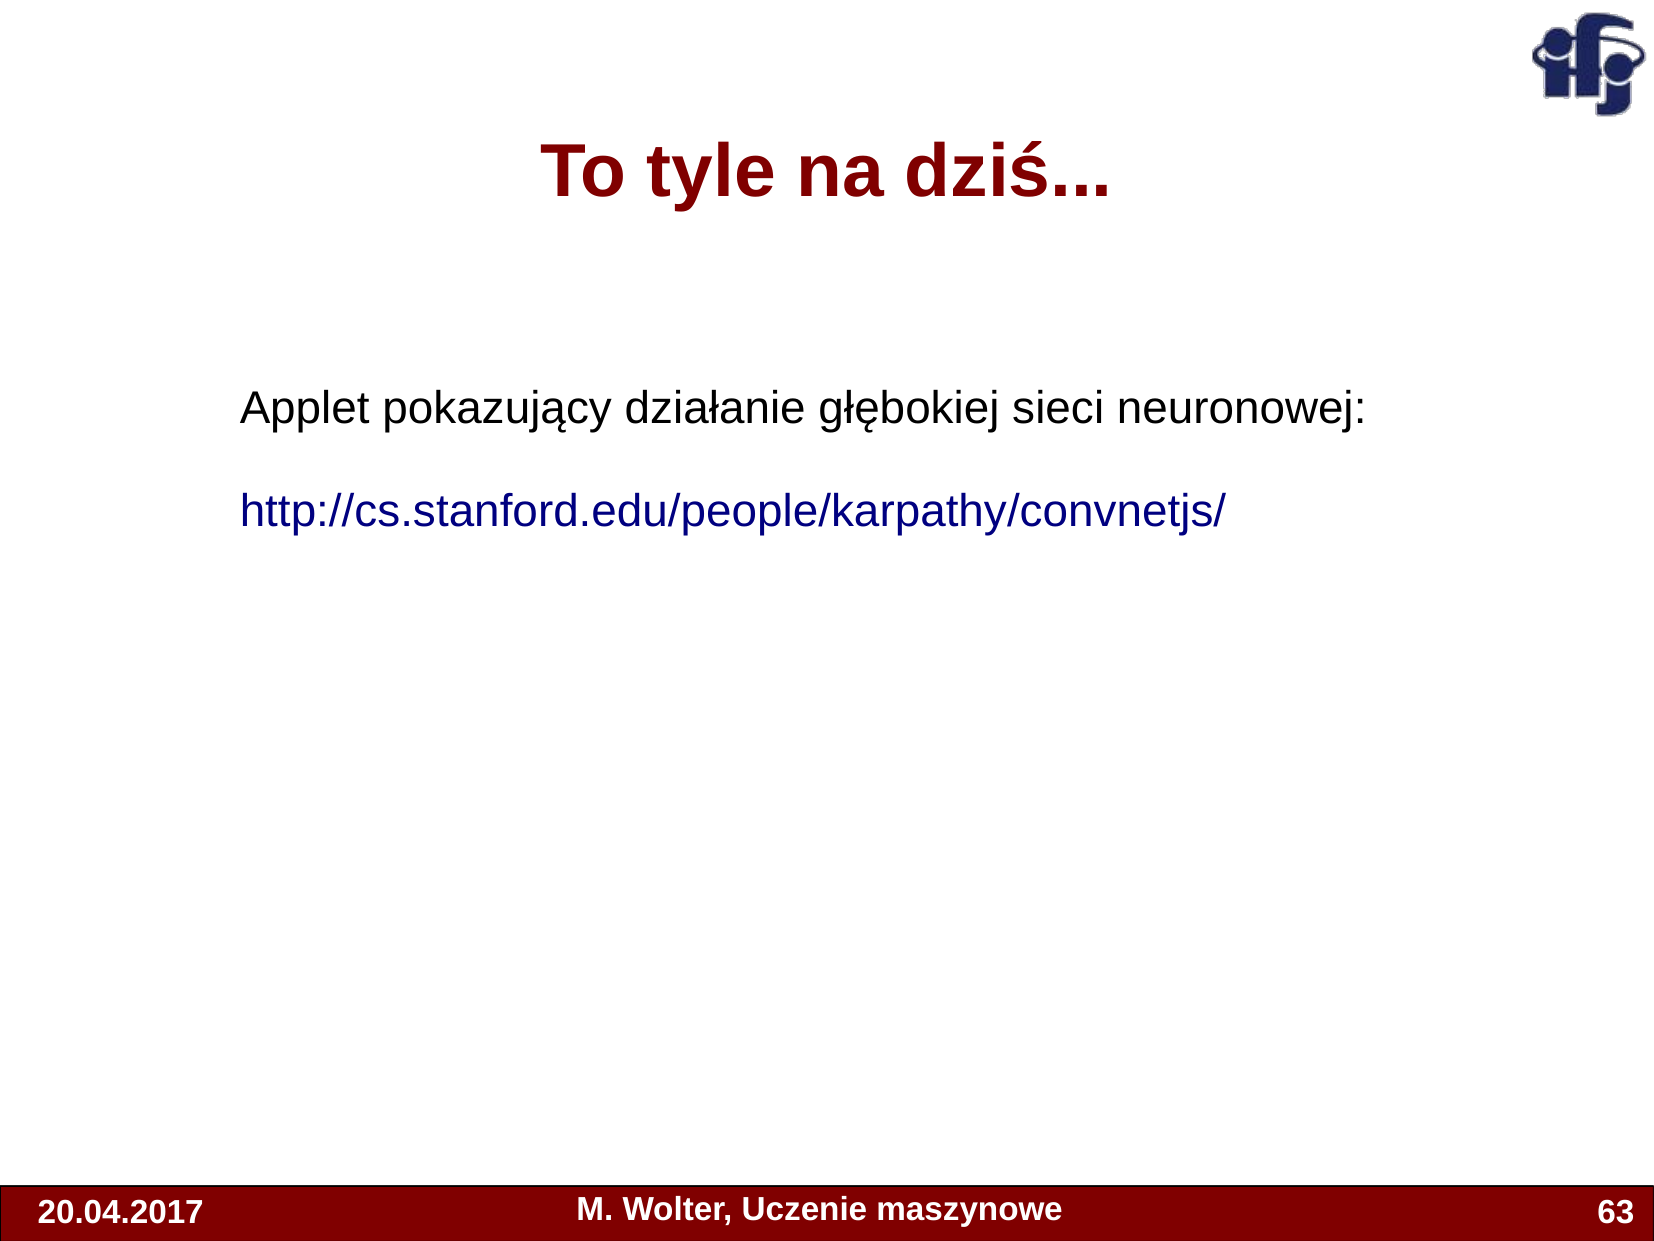

# To tyle na dziś...
Applet pokazujący działanie głębokiej sieci neuronowej:
http://cs.stanford.edu/people/karpathy/convnetjs/